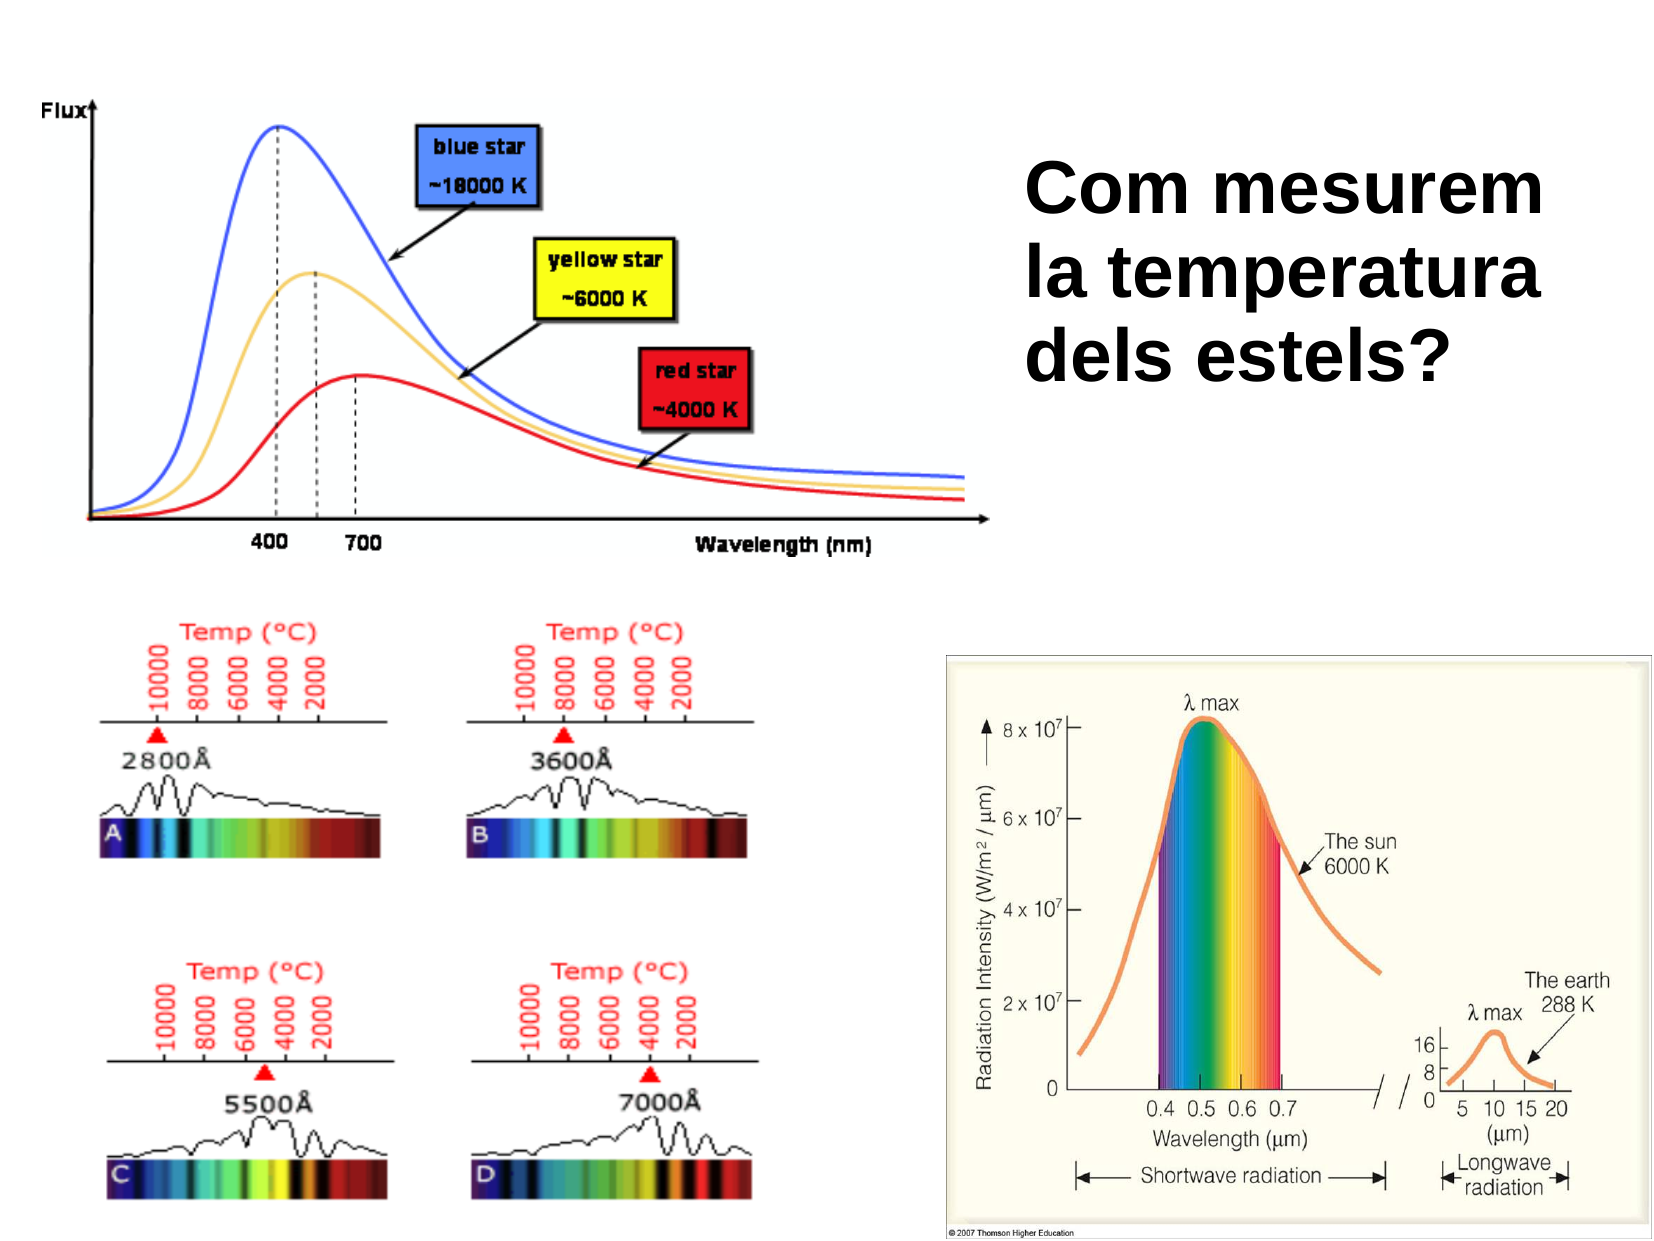

Com mesurem la temperatura
dels estels?
16